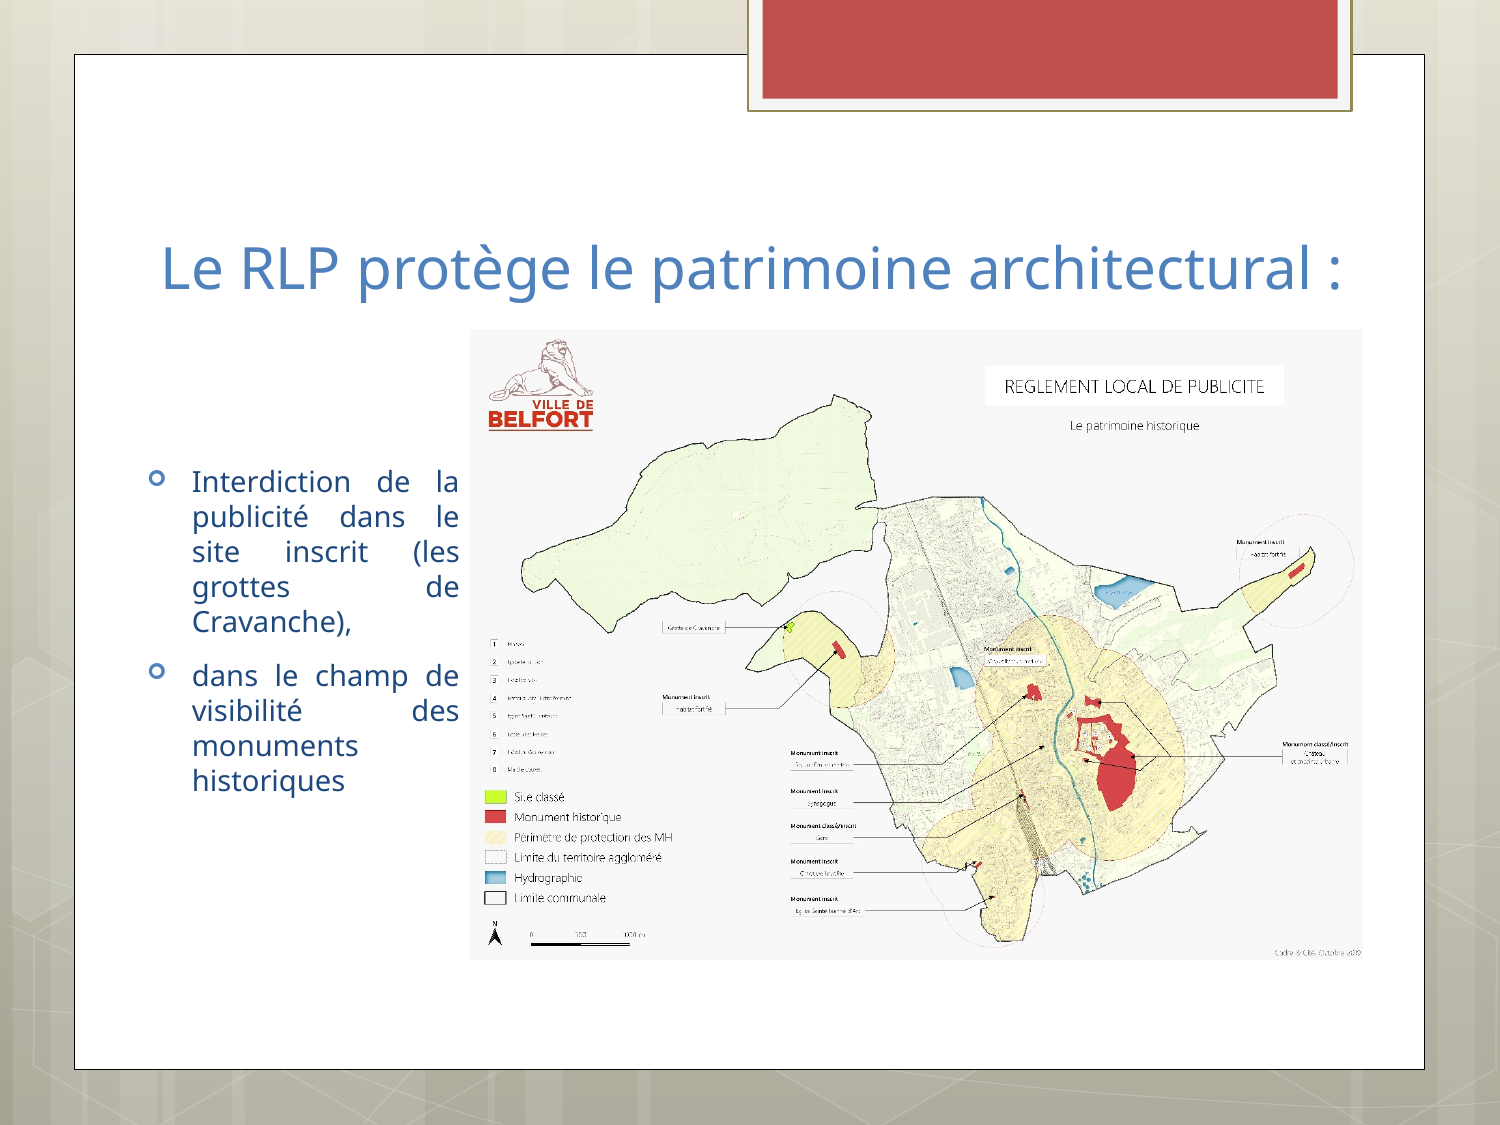

# Le RLP protège le patrimoine architectural :
Interdiction de la publicité dans le site inscrit (les grottes de Cravanche),
dans le champ de visibilité des monuments historiques